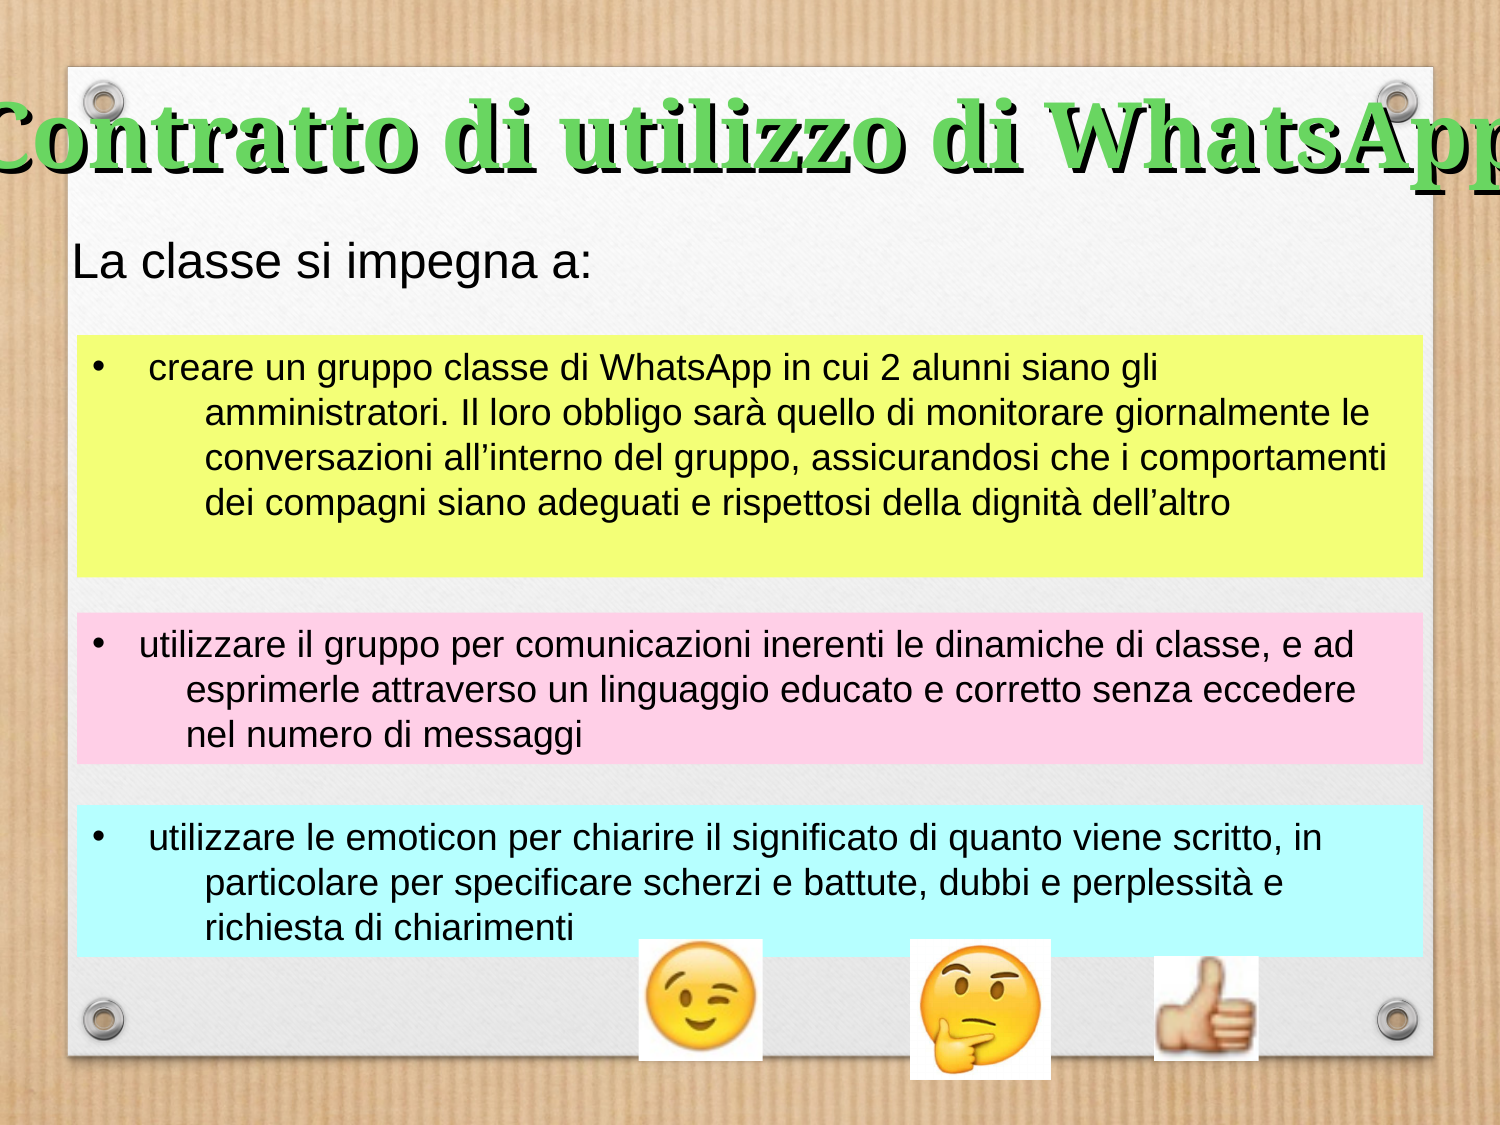

Contratto di utilizzo di WhatsApp
La classe si impegna a:
creare un gruppo classe di WhatsApp in cui 2 alunni siano gli amministratori. Il loro obbligo sarà quello di monitorare giornalmente le conversazioni all’interno del gruppo, assicurandosi che i comportamenti dei compagni siano adeguati e rispettosi della dignità dell’altro
utilizzare il gruppo per comunicazioni inerenti le dinamiche di classe, e ad esprimerle attraverso un linguaggio educato e corretto senza eccedere nel numero di messaggi
utilizzare le emoticon per chiarire il significato di quanto viene scritto, in particolare per specificare scherzi e battute, dubbi e perplessità e richiesta di chiarimenti